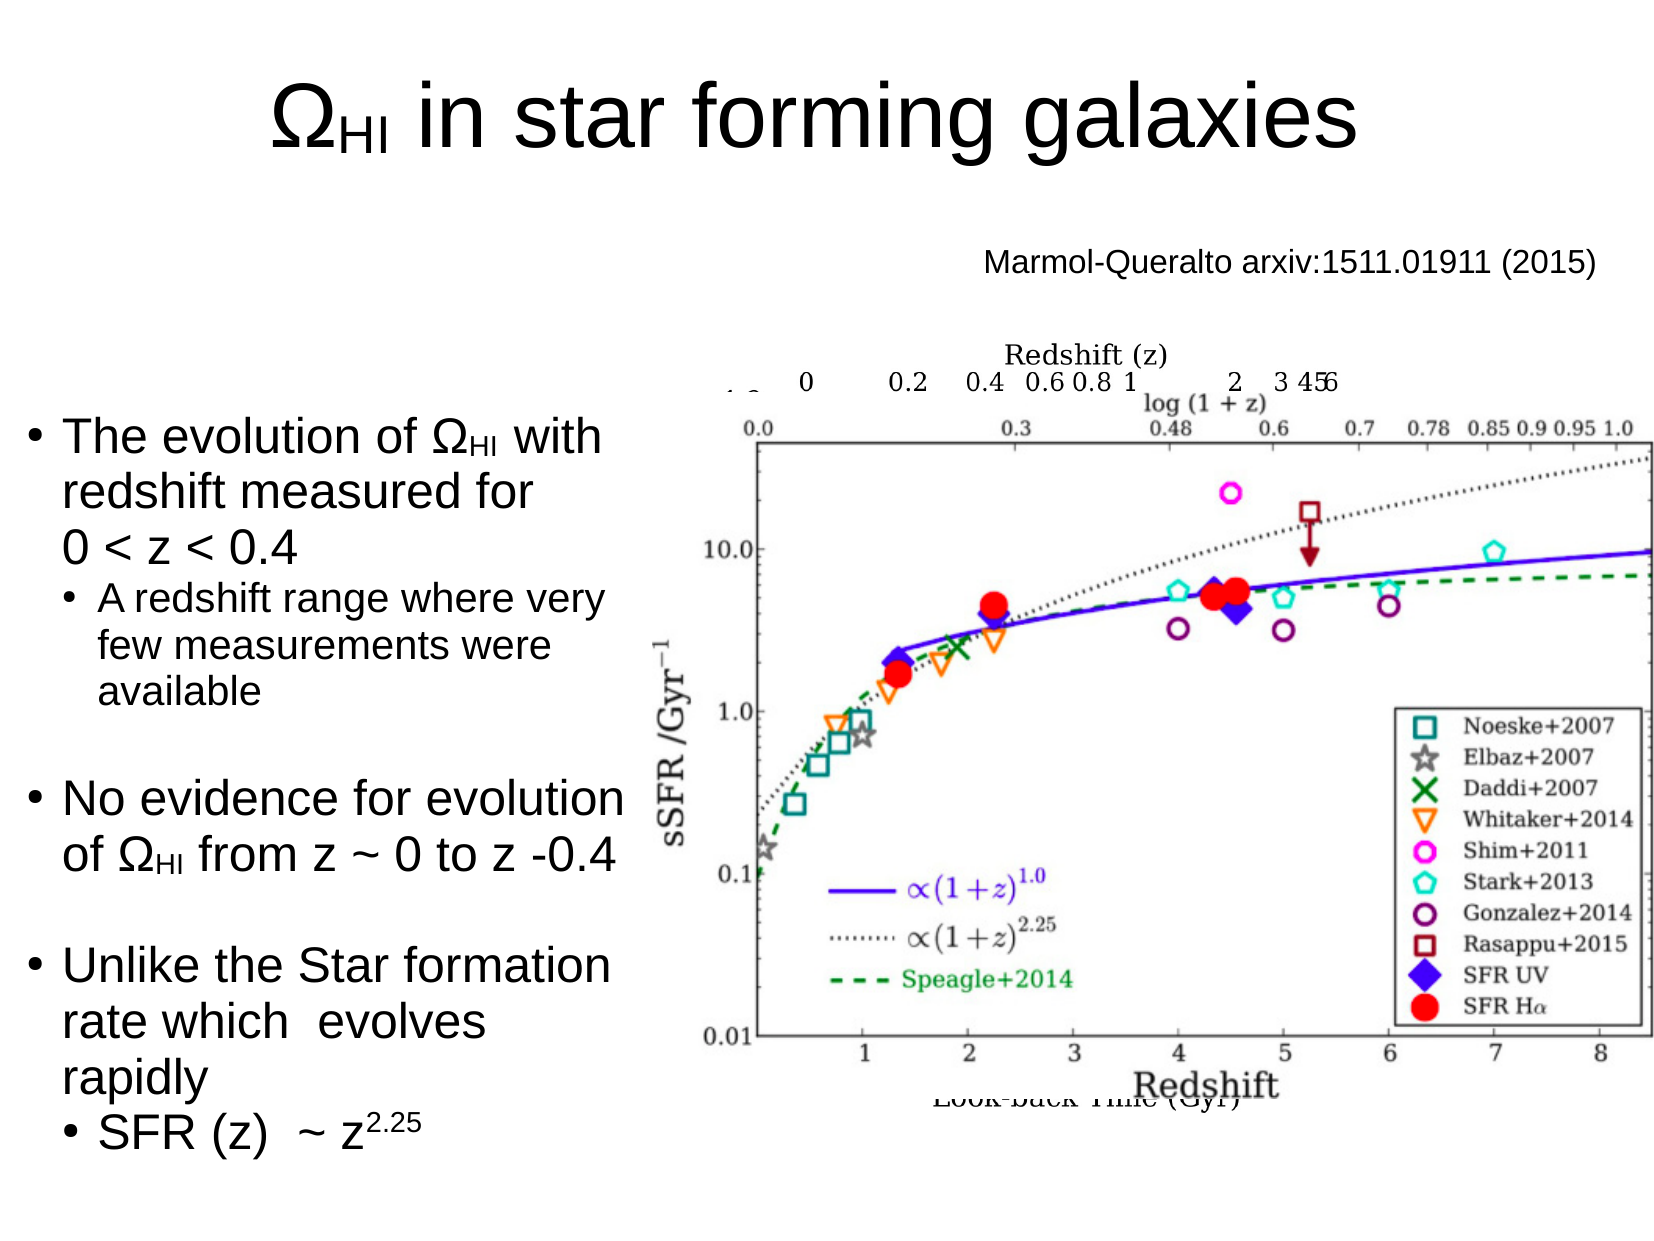

# ΩHI in star forming galaxies
Marmol-Queralto arxiv:1511.01911 (2015)
The evolution of ΩHI with redshift measured for 0 < z < 0.4
A redshift range where very few measurements were available
No evidence for evolution of ΩHI from z ~ 0 to z -0.4
Unlike the Star formation rate which evolves rapidly
SFR (z) ~ z2.25